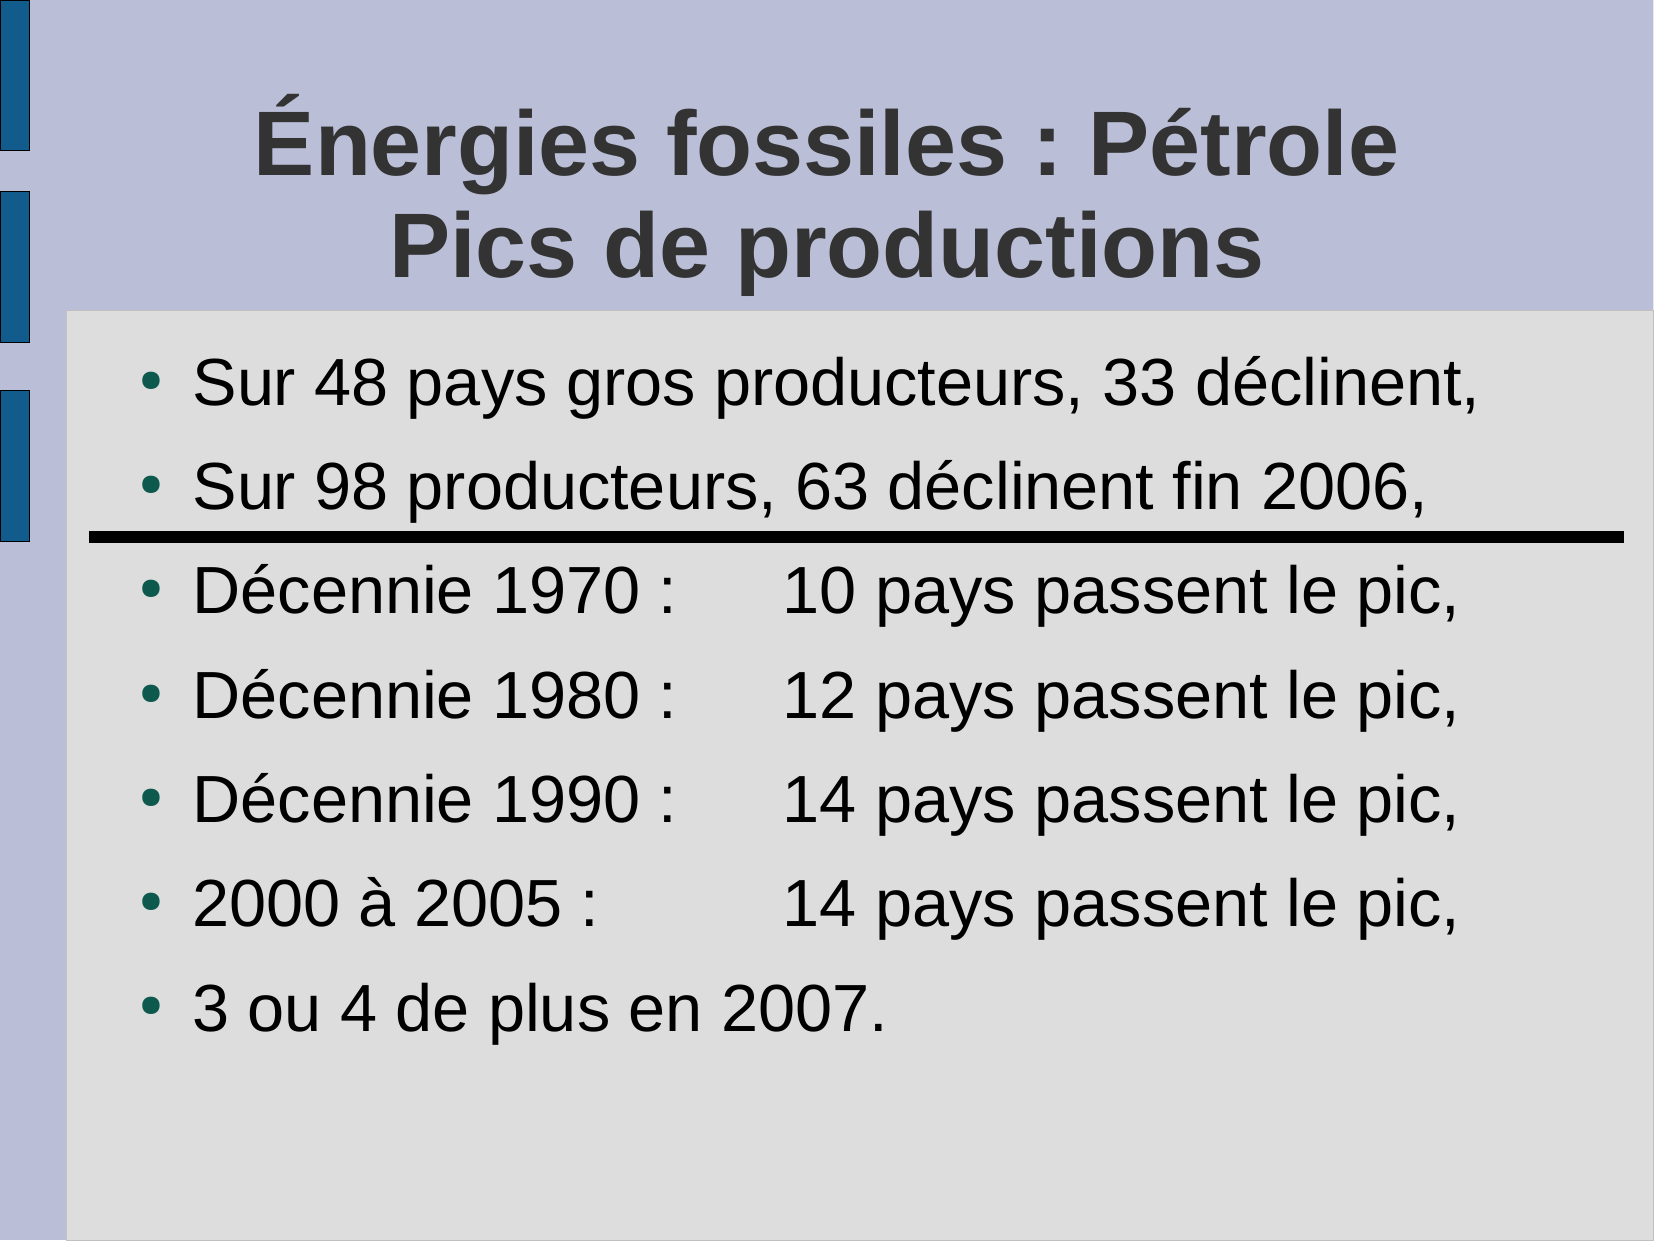

# Énergies fossiles : Pétrole Pics de productions
Sur 48 pays gros producteurs, 33 déclinent,
Sur 98 producteurs, 63 déclinent fin 2006,
Décennie 1970 :	10 pays passent le pic,
Décennie 1980 :	12 pays passent le pic,
Décennie 1990 :	14 pays passent le pic,
2000 à 2005 :		14 pays passent le pic,
3 ou 4 de plus en 2007.